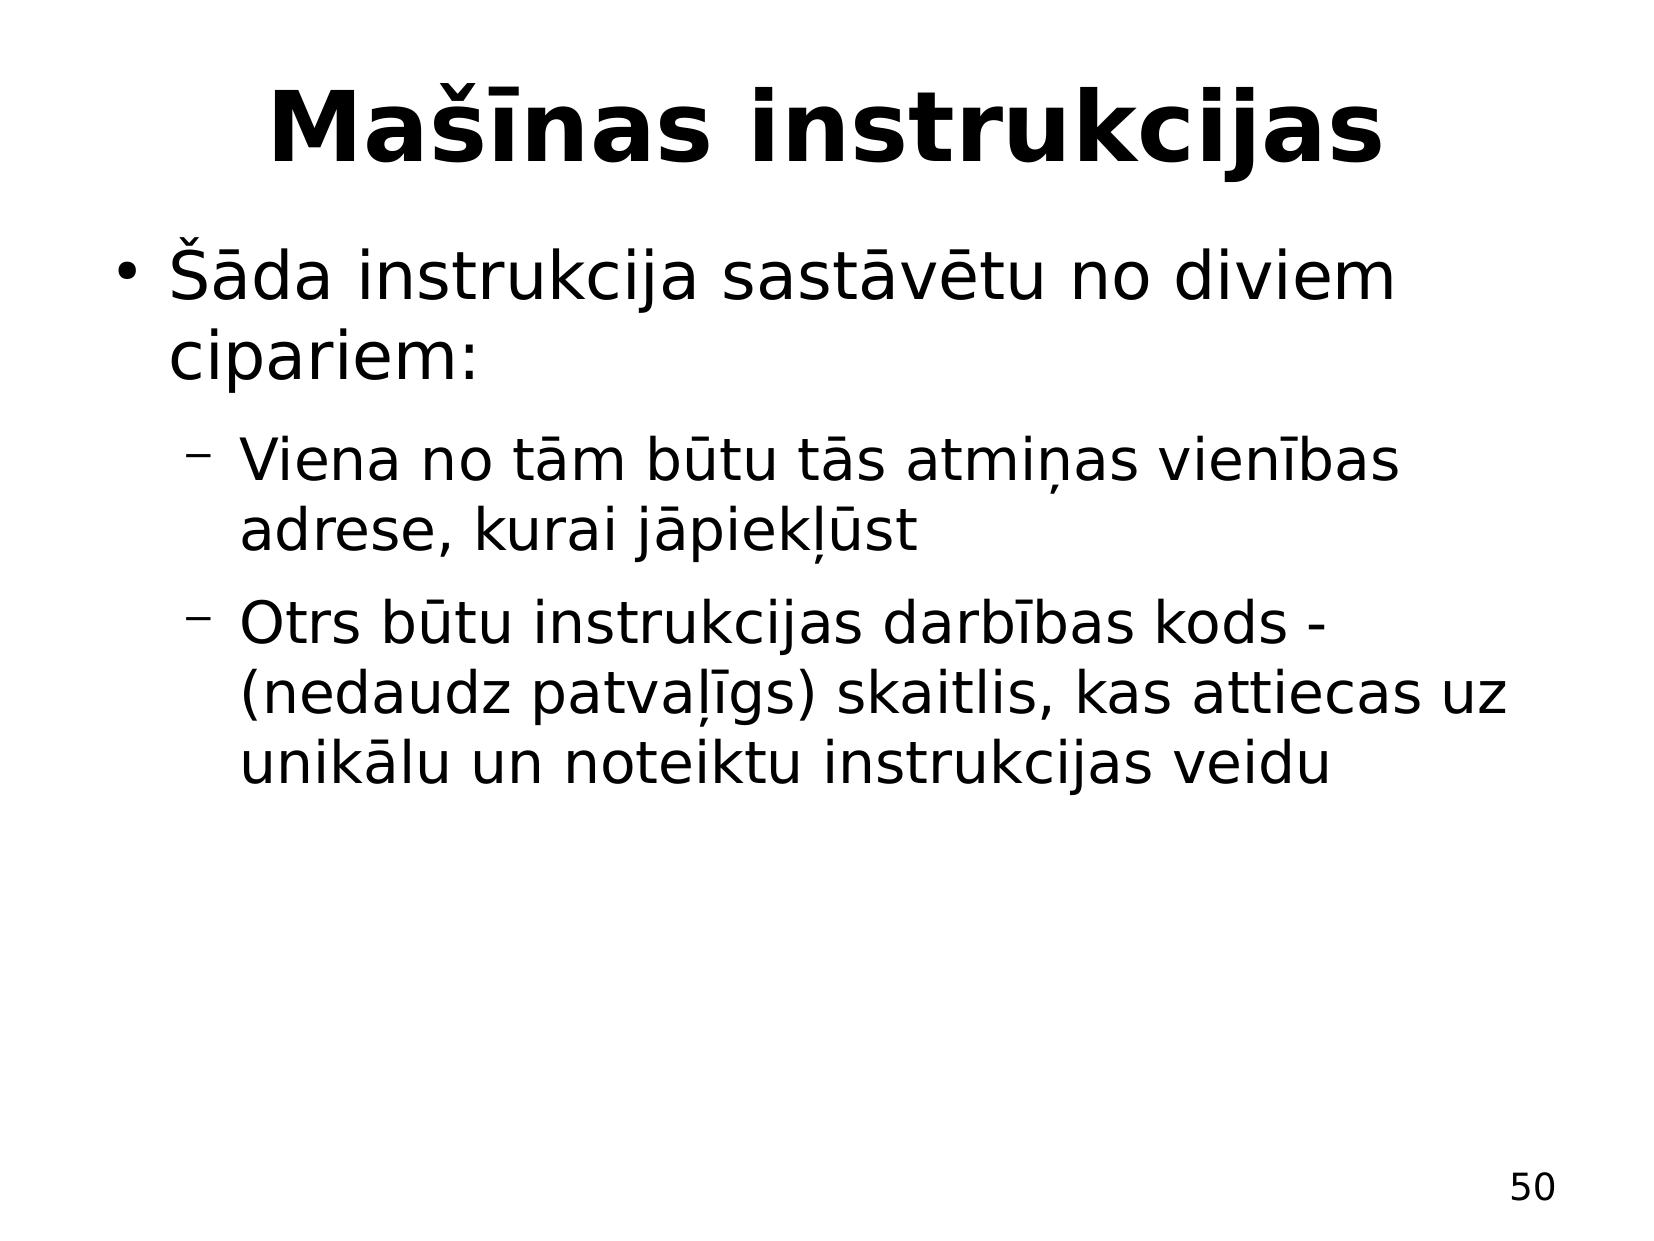

# Mašīnas instrukcijas
Šāda instrukcija sastāvētu no diviem cipariem:
Viena no tām būtu tās atmiņas vienības adrese, kurai jāpiekļūst
Otrs būtu instrukcijas darbības kods - (nedaudz patvaļīgs) skaitlis, kas attiecas uz unikālu un noteiktu instrukcijas veidu